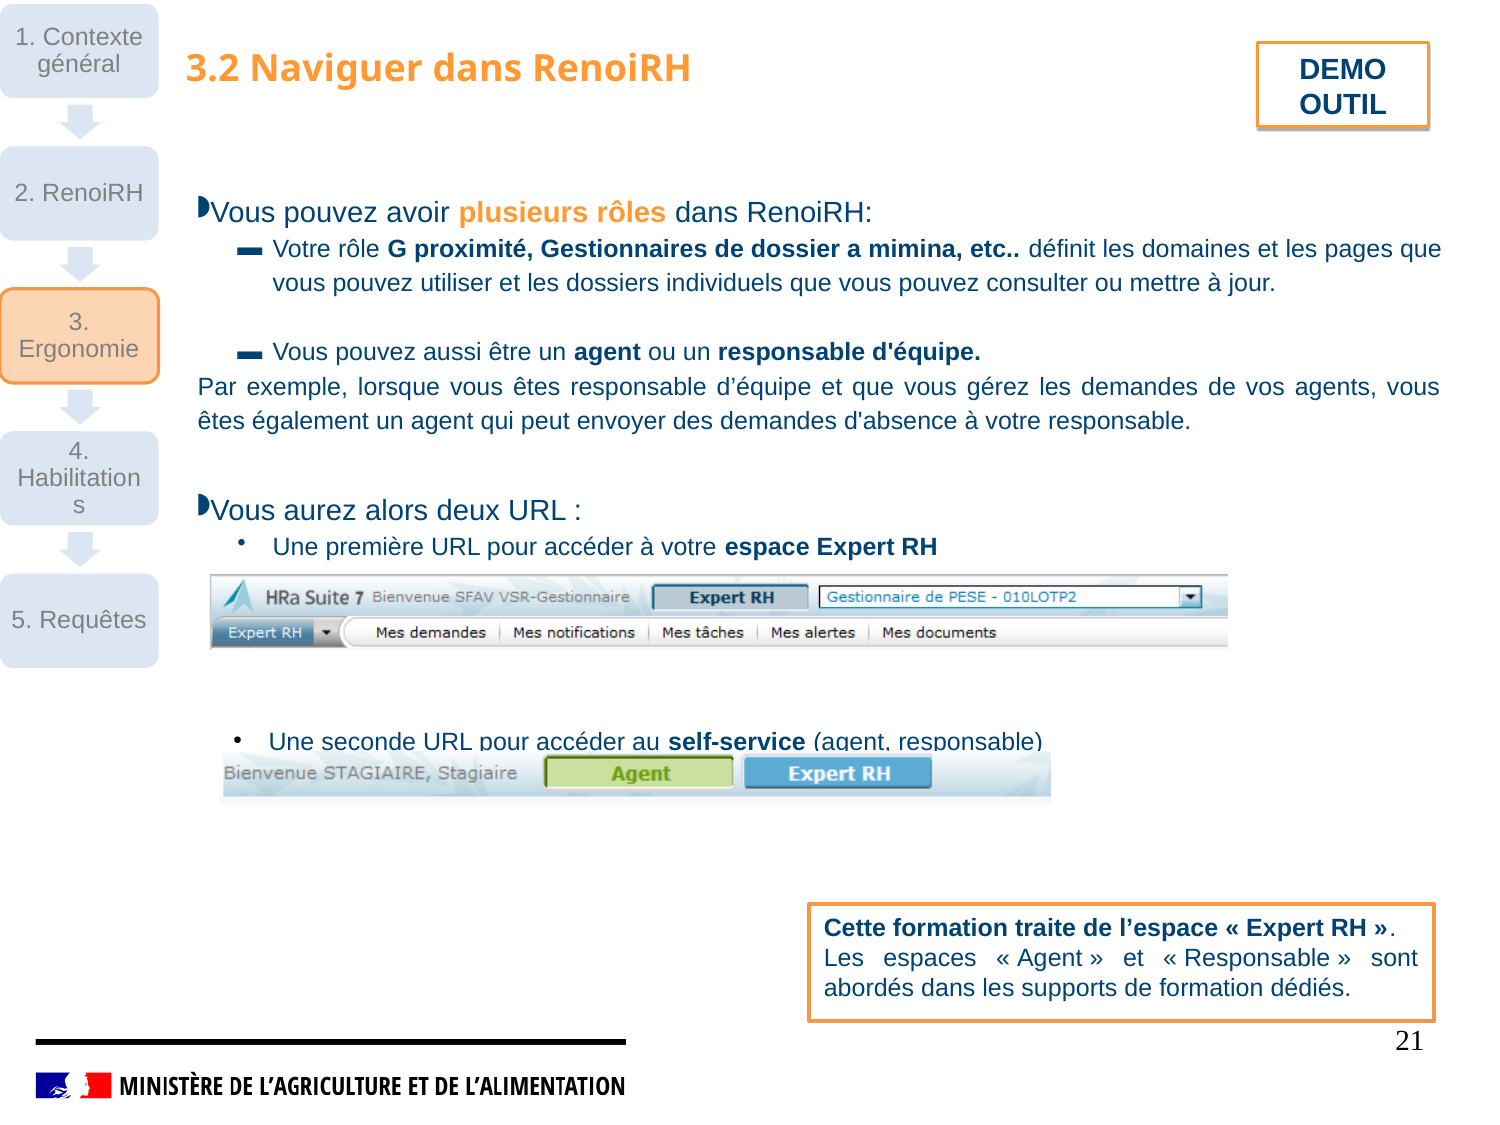

1. Contexte général
3.2 Naviguer dans RenoiRH
DEMO OUTIL
2. RenoiRH
Vous pouvez avoir plusieurs rôles dans RenoiRH:
Votre rôle G proximité, Gestionnaires de dossier a mimina, etc.. définit les domaines et les pages que vous pouvez utiliser et les dossiers individuels que vous pouvez consulter ou mettre à jour.
Vous pouvez aussi être un agent ou un responsable d'équipe.
Par exemple, lorsque vous êtes responsable d’équipe et que vous gérez les demandes de vos agents, vous êtes également un agent qui peut envoyer des demandes d'absence à votre responsable.
Vous aurez alors deux URL :
Une première URL pour accéder à votre espace Expert RH
Une seconde URL pour accéder au self-service (agent, responsable)
3. Ergonomie
4. Habilitations
5. Requêtes
Cette formation traite de l’espace « Expert RH ».
Les espaces « Agent » et « Responsable » sont abordés dans les supports de formation dédiés.